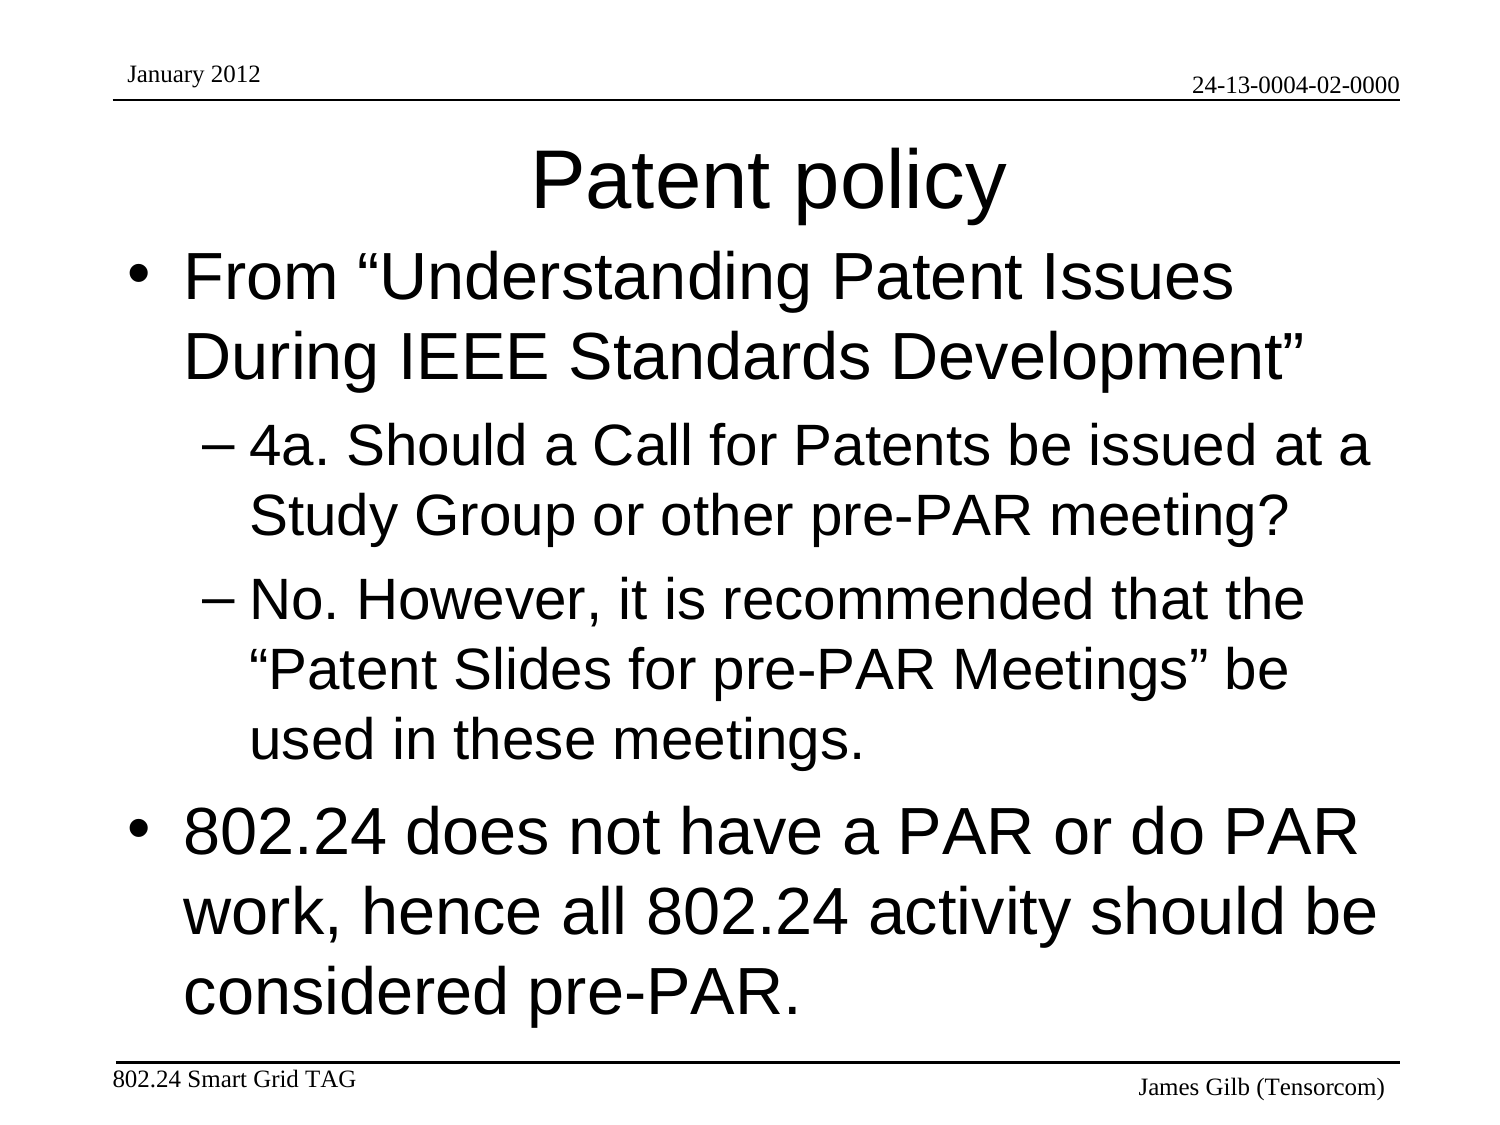

# Patent policy
From “Understanding Patent Issues During IEEE Standards Development”
4a. Should a Call for Patents be issued at a Study Group or other pre-PAR meeting?
No. However, it is recommended that the “Patent Slides for pre-PAR Meetings” be used in these meetings.
802.24 does not have a PAR or do PAR work, hence all 802.24 activity should be considered pre-PAR.